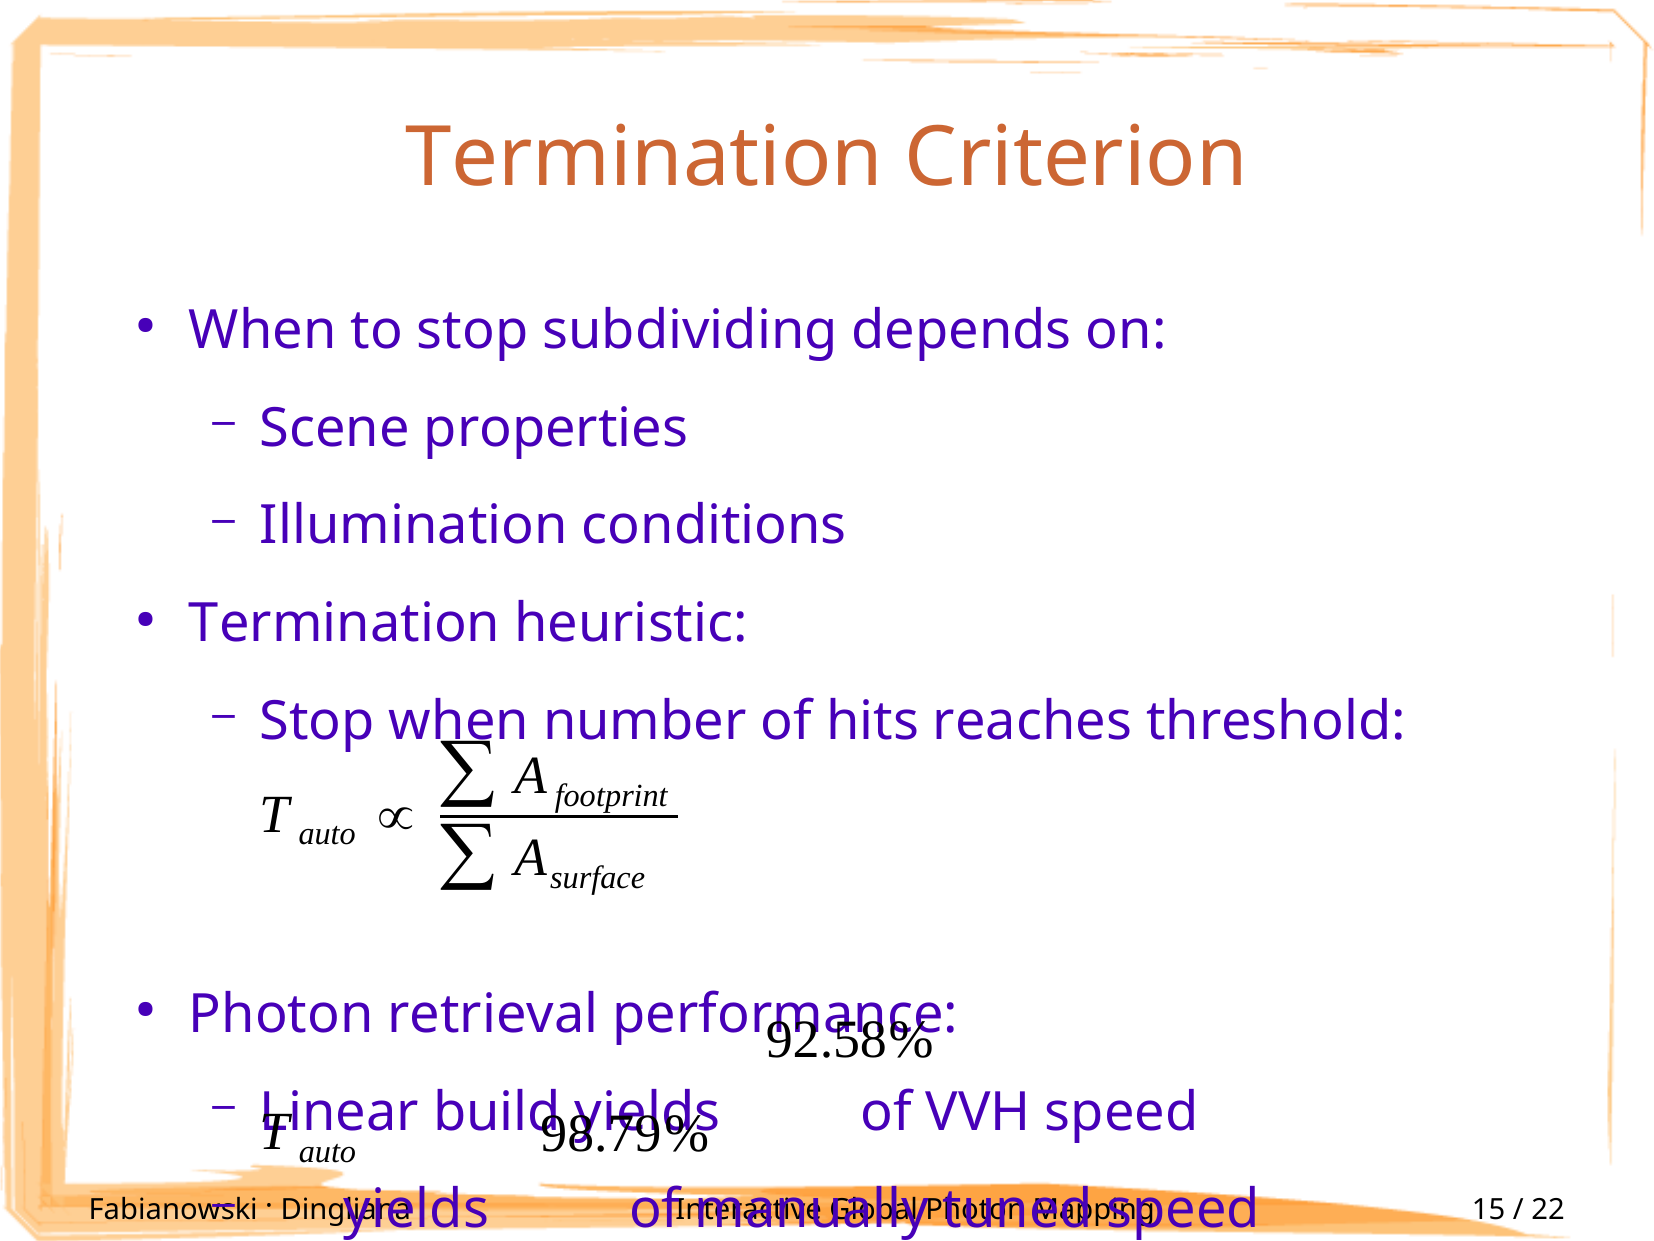

# Termination Criterion
When to stop subdividing depends on:
Scene properties
Illumination conditions
Termination heuristic:
Stop when number of hits reaches threshold:
Photon retrieval performance:
Linear build yields of VVH speed
 yields of manually tuned speed